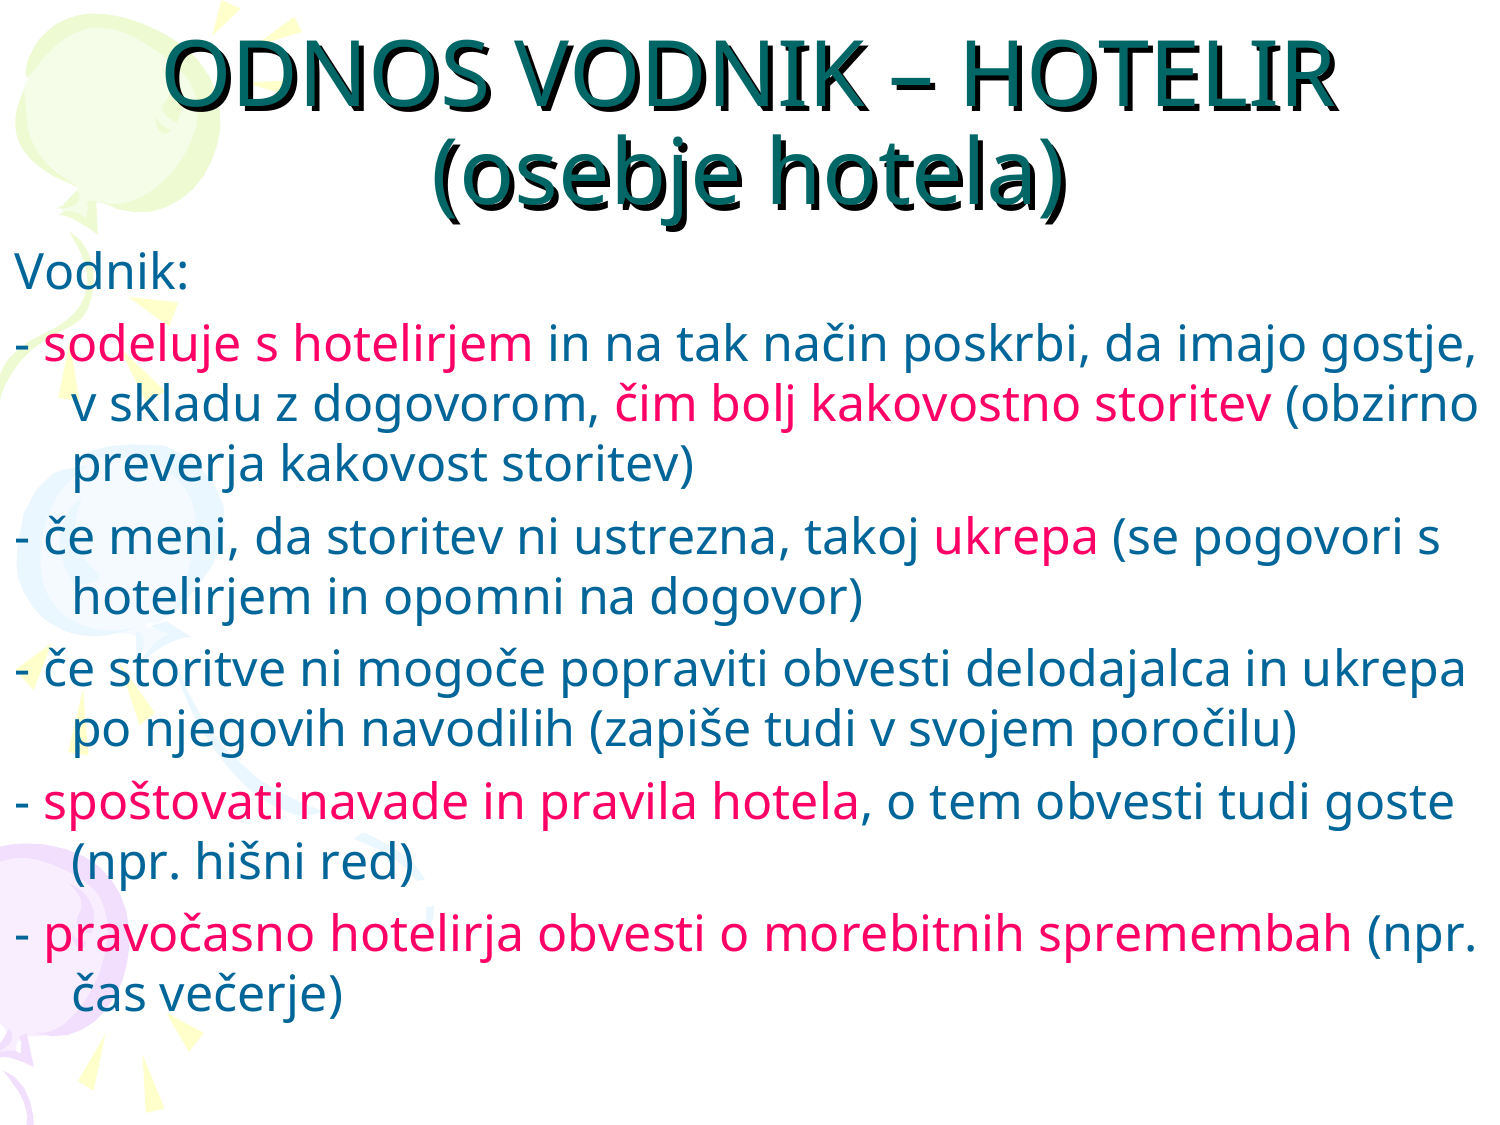

# ODNOS VODNIK – HOTELIR (osebje hotela)
Vodnik:
- sodeluje s hotelirjem in na tak način poskrbi, da imajo gostje, v skladu z dogovorom, čim bolj kakovostno storitev (obzirno preverja kakovost storitev)
- če meni, da storitev ni ustrezna, takoj ukrepa (se pogovori s hotelirjem in opomni na dogovor)
- če storitve ni mogoče popraviti obvesti delodajalca in ukrepa po njegovih navodilih (zapiše tudi v svojem poročilu)
- spoštovati navade in pravila hotela, o tem obvesti tudi goste (npr. hišni red)
- pravočasno hotelirja obvesti o morebitnih spremembah (npr. čas večerje)